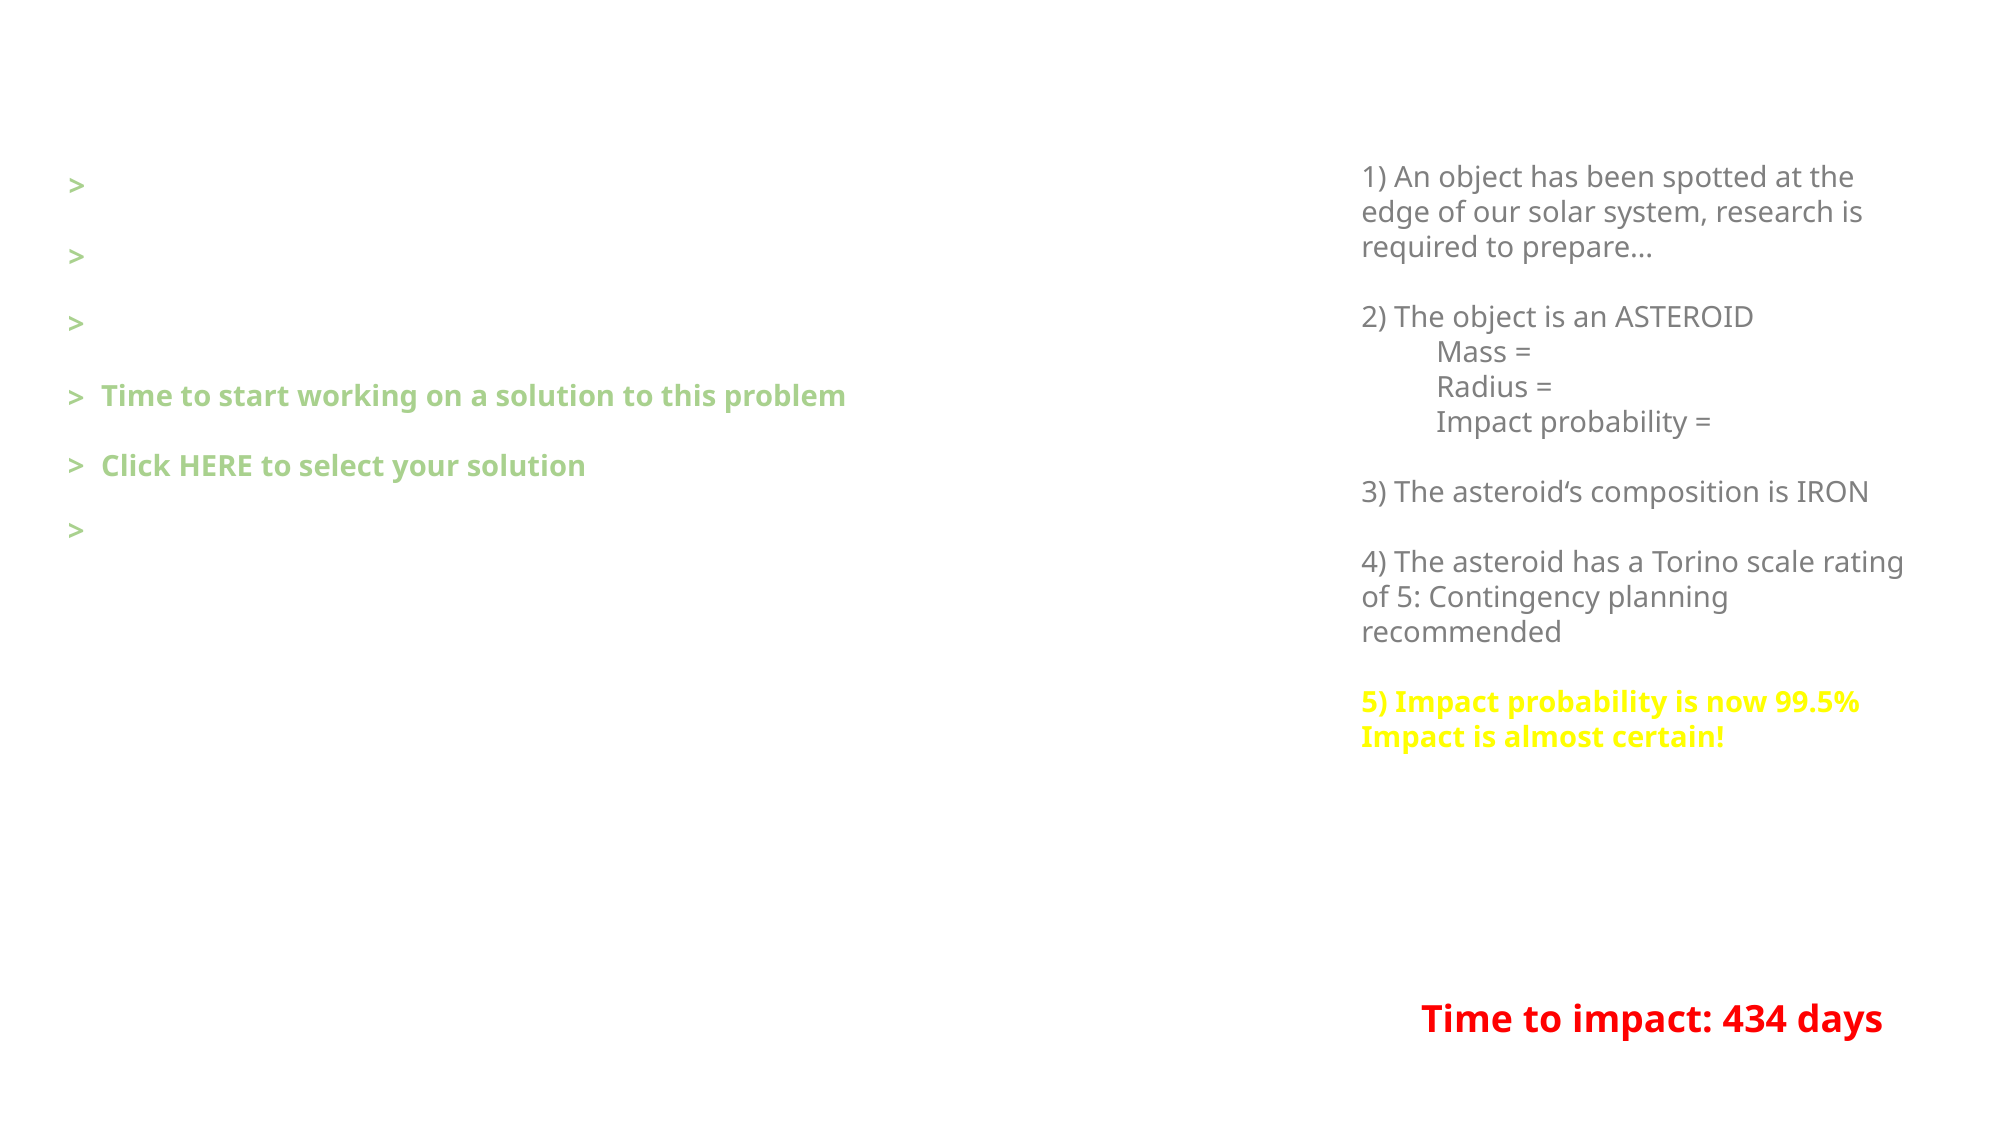

Task Pane gogogogogogogogogo
Mission Updates
1) An object has been spotted at the edge of our solar system, research is required to prepare…
2) The object is an ASTEROID
	Mass =
	Radius =
	Impact probability =
3) The asteroid‘s composition is IRON
4) The asteroid has a Torino scale rating of 5: Contingency planning recommended
5) Impact probability is now 99.5% Impact is almost certain!
Task 1: What is a PHO? COMPLETE
Task 2: What type of asteroid? COMPLETE
Task 3: Torino scale COMPLETE
Time to start working on a solution to this problem
Click HERE to select your solution
>
>
>
>
>
>
Time to impact: 434 days